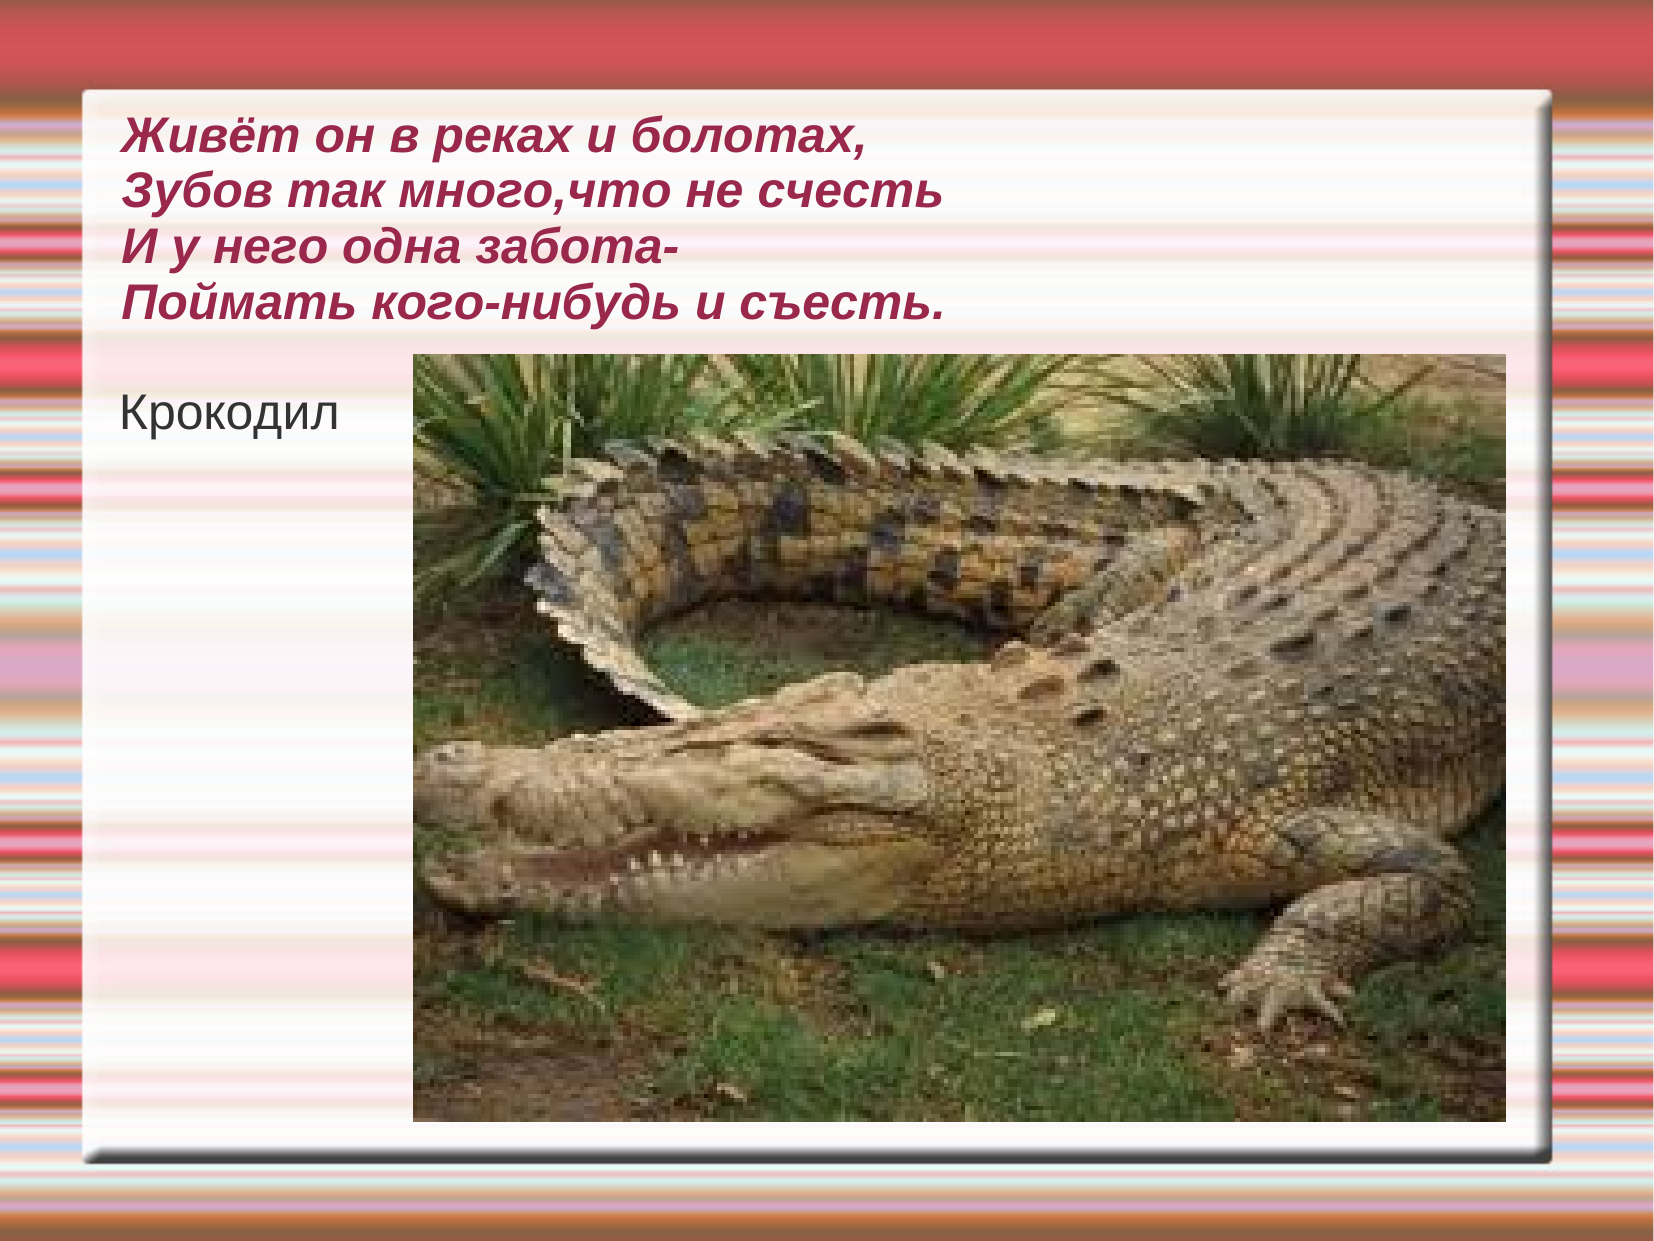

# Живёт он в реках и болотах, Зубов так много,что не счесть И у него одна забота- Поймать кого-нибудь и съесть.
Крокодил